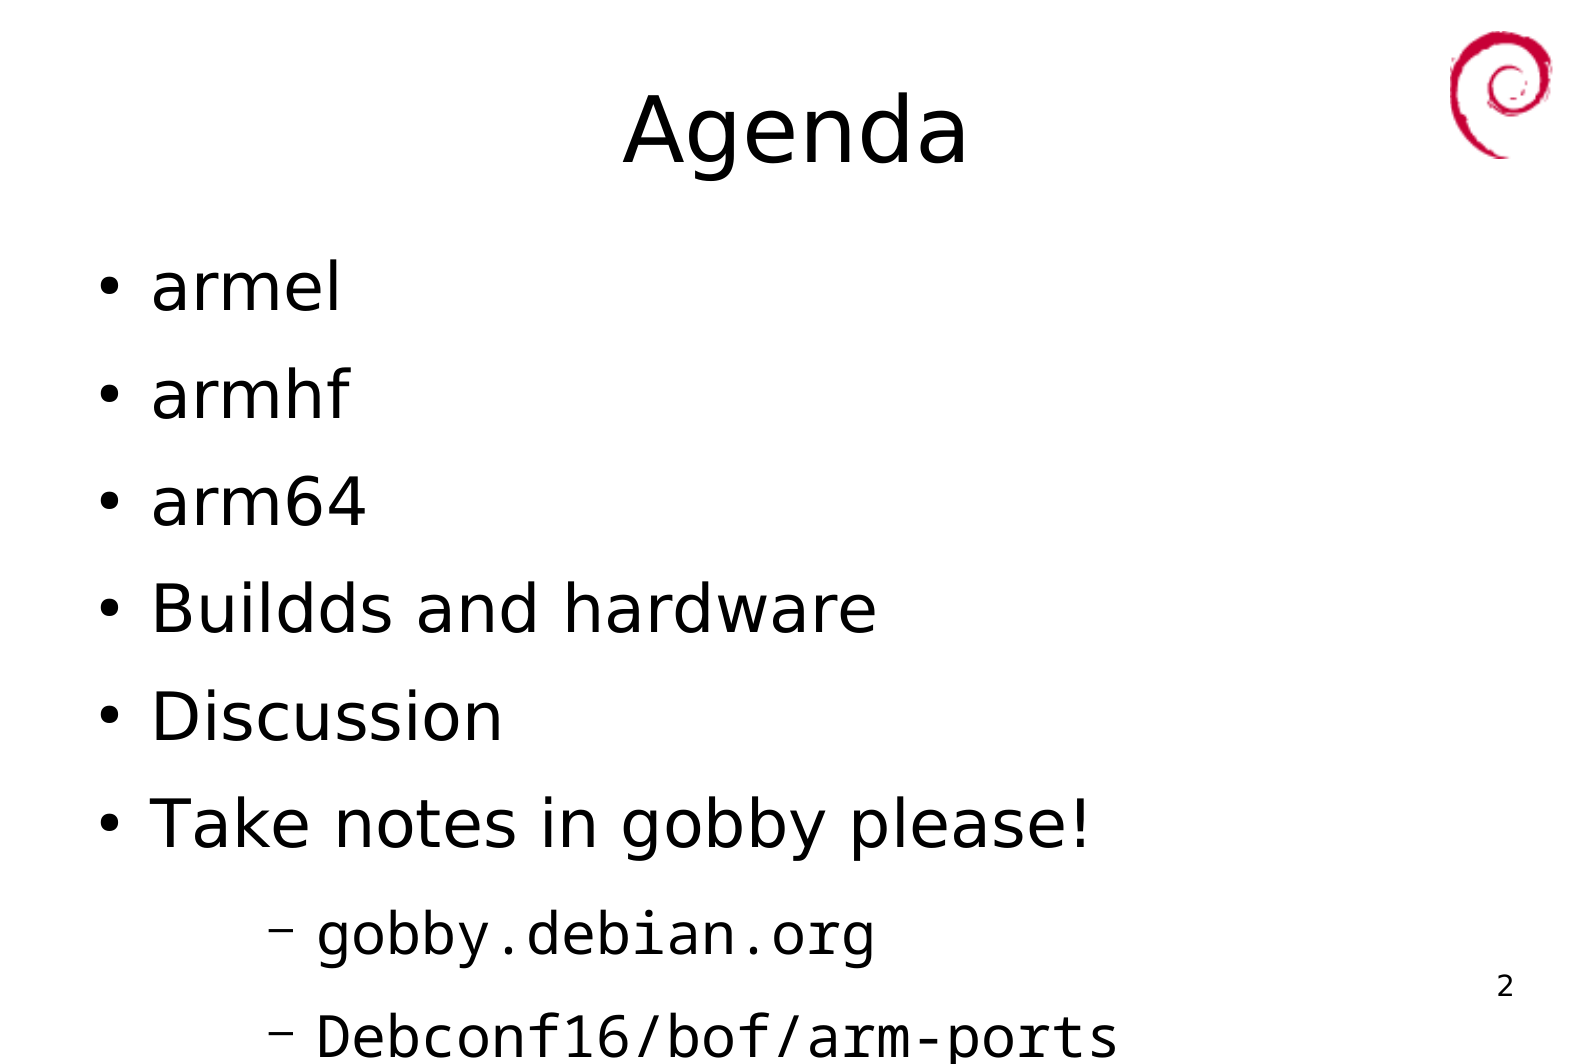

# Agenda
armel
armhf
arm64
Buildds and hardware
Discussion
Take notes in gobby please!
gobby.debian.org
Debconf16/bof/arm-ports
2